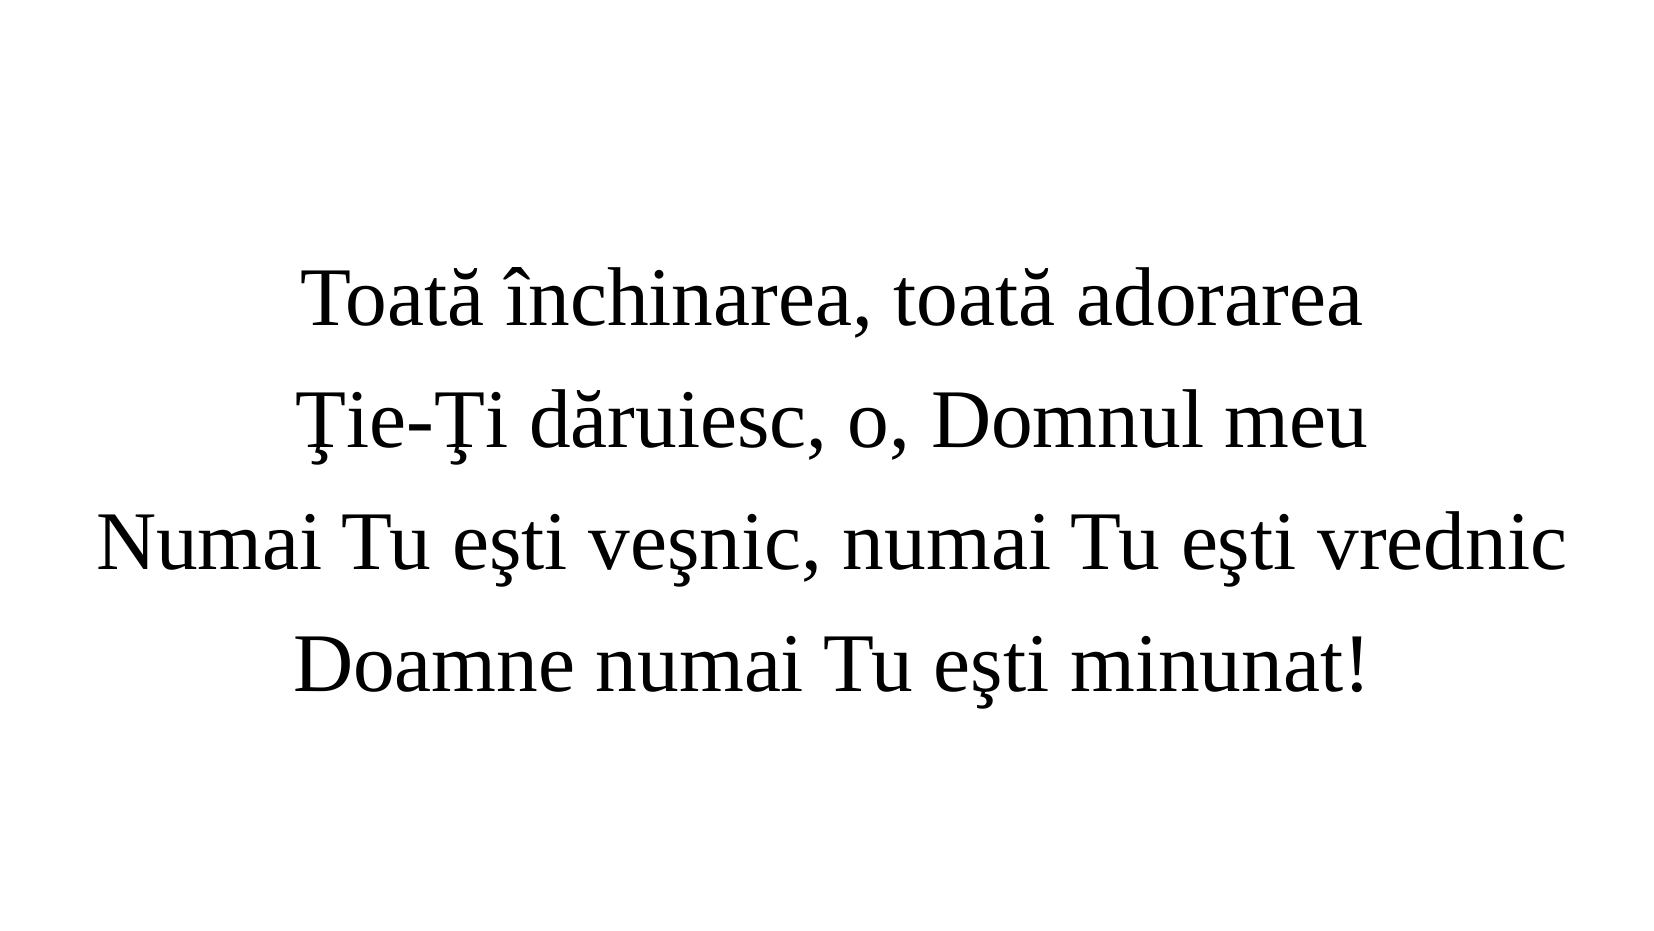

# Toată închinarea, toată adorarea
Ţie-Ţi dăruiesc, o, Domnul meu
Numai Tu eşti veşnic, numai Tu eşti vrednic
Doamne numai Tu eşti minunat!